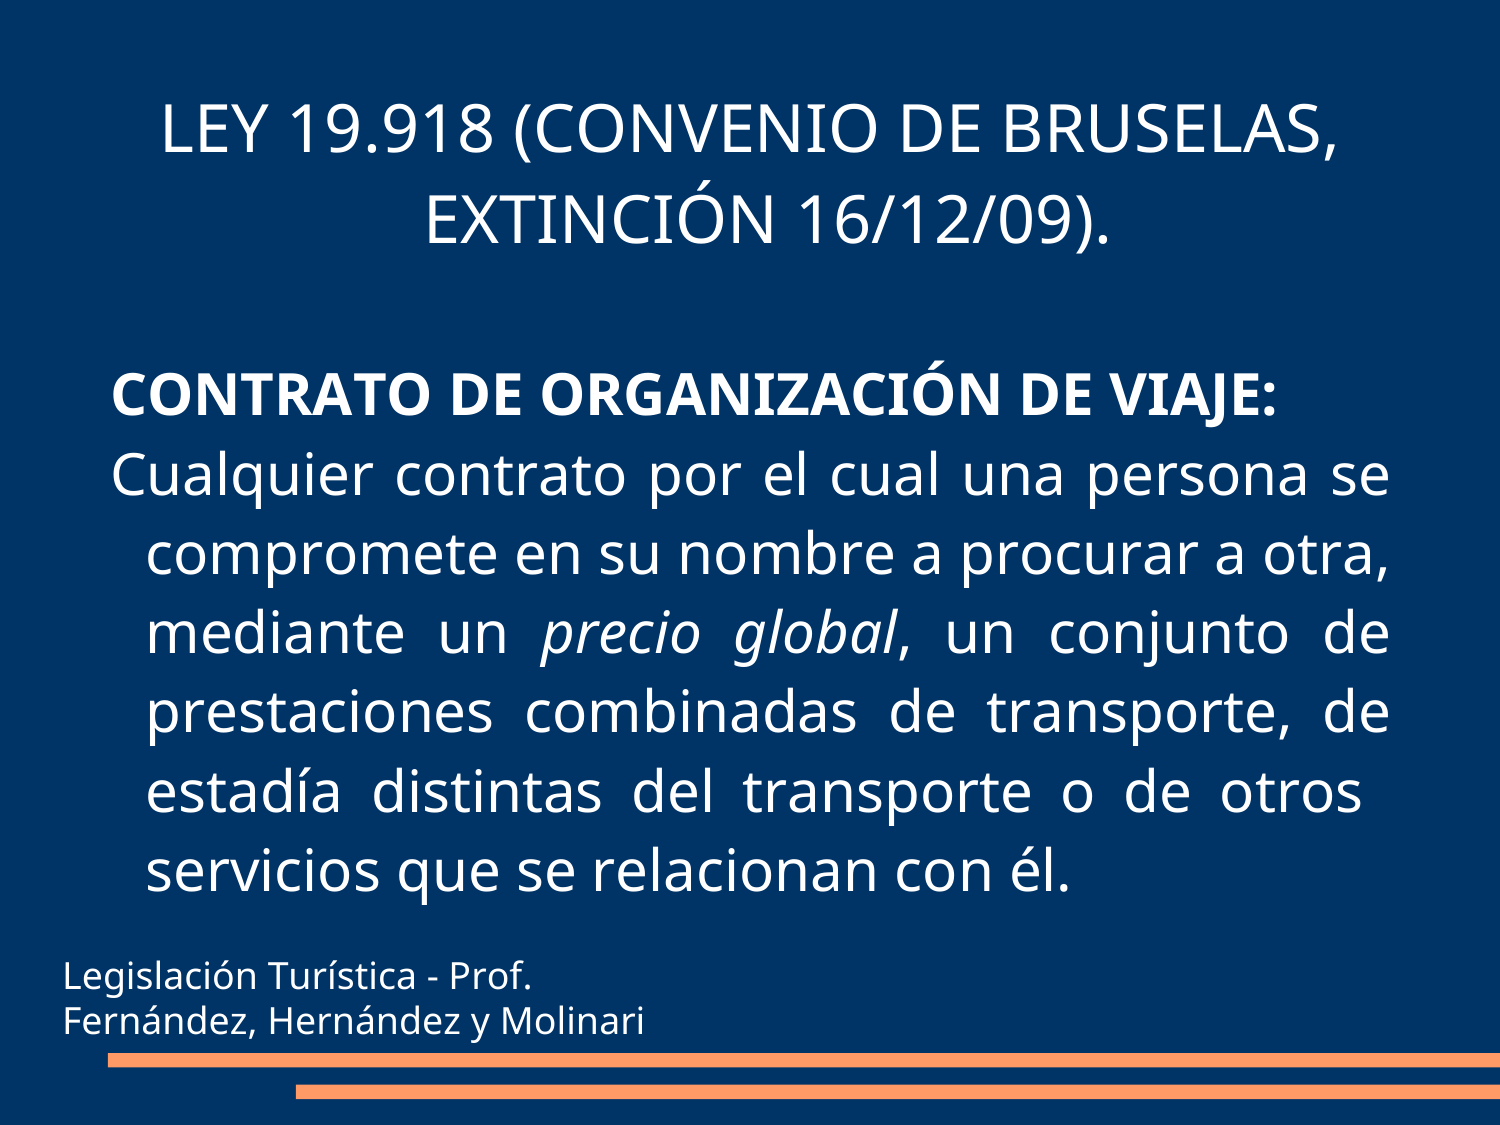

# LEY 19.918 (CONVENIO DE BRUSELAS, EXTINCIÓN 16/12/09).
CONTRATO DE ORGANIZACIÓN DE VIAJE:
Cualquier contrato por el cual una persona se compromete en su nombre a procurar a otra, mediante un precio global, un conjunto de prestaciones combinadas de transporte, de estadía distintas del transporte o de otros servicios que se relacionan con él.
Legislación Turística - Prof. Fernández, Hernández y Molinari